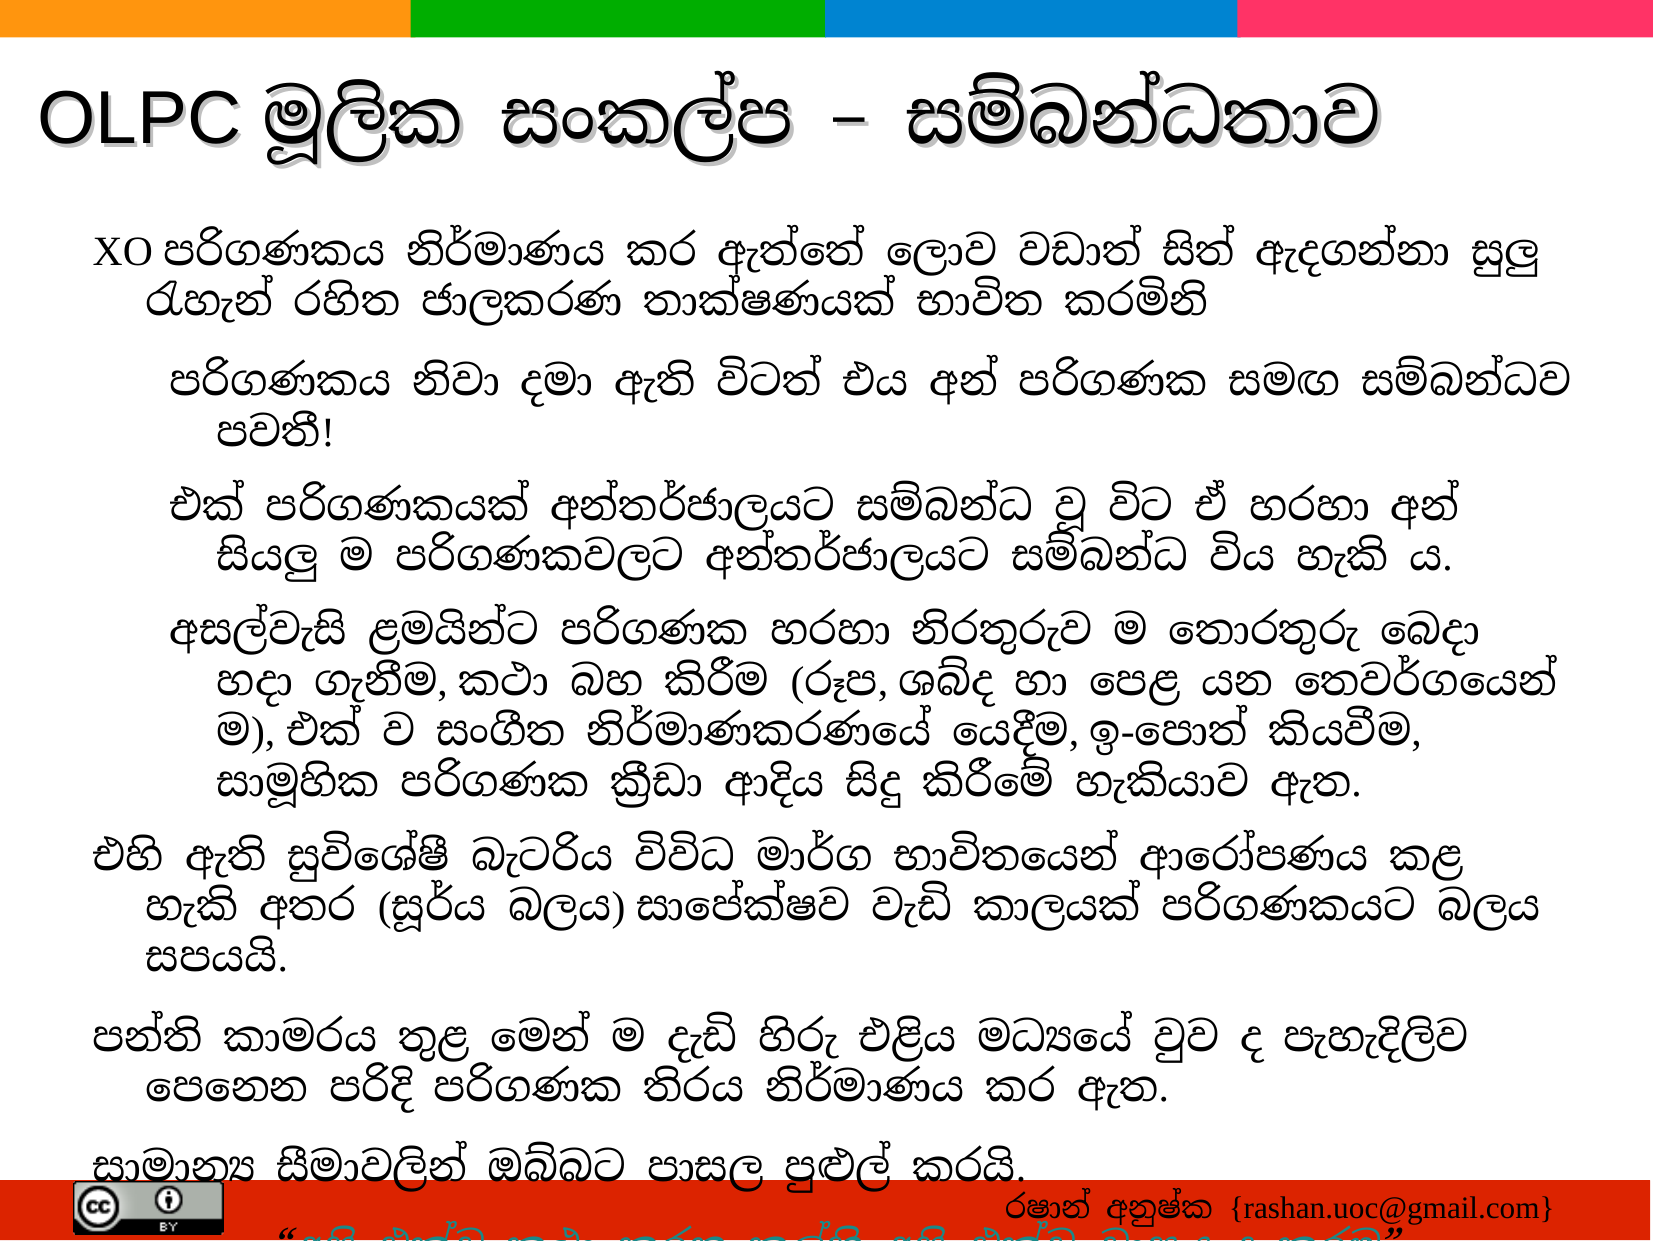

# OLPC මූලික සංකල්ප – සම්බන්ධතාව
XO පරිගණකය නිර්මාණය කර ඇත්තේ ලොව වඩාත් සිත් ඇදගන්නා සුලු රැහැන් රහිත ජාලකරණ තාක්ෂණයක් භාවිත කරමිනි
පරිගණකය නිවා දමා ඇති විටත් එය අන් පරිගණක සමඟ සම්බන්ධව පවතී!
එක් පරිගණකයක් අන්තර්ජාලයට සම්බන්ධ වූ විට ඒ හරහා අන් සියලු ම පරිගණකවලට අන්තර්ජාලයට සම්බන්ධ විය හැකි ය.
අසල්වැසි ළමයින්ට පරිගණක හරහා නිරතුරුව ම තොරතුරු බෙදා හදා ගැනීම, කථා බහ කිරීම (රූප, ශබ්ද හා පෙළ යන තෙවර්ගයෙන් ම), එක් ව සංගීත නිර්මාණකරණයේ යෙදීම, ඉ-පොත් කියවීම, සාමූහික පරිගණක ක්‍රීඩා ආදිය සිදු කිරීමේ හැකියාව ඇත.
එහි ඇති සුවිශේෂී බැටරිය විවිධ මාර්ග භාවිතයෙන් ආරෝපණය කළ හැකි අතර (සූර්ය බලය) සාපේක්ෂව වැඩි කාලයක් පරිගණකයට බලය සපයයි.
පන්ති කාමරය තුළ මෙන් ම දැඩි හිරු එළිය මධ්‍යයේ වුව ද පැහැදිලිව පෙනෙන පරිදි පරිගණක තිරය නිර්මාණය කර ඇත.
සාමාන්‍ය සීමාවලින් ඔබ්බට පාසල පුළුල් කරයි.
“අපි එක්ව කථා කරන කල්හි අපි එක්ව වාසය ද කරමු”